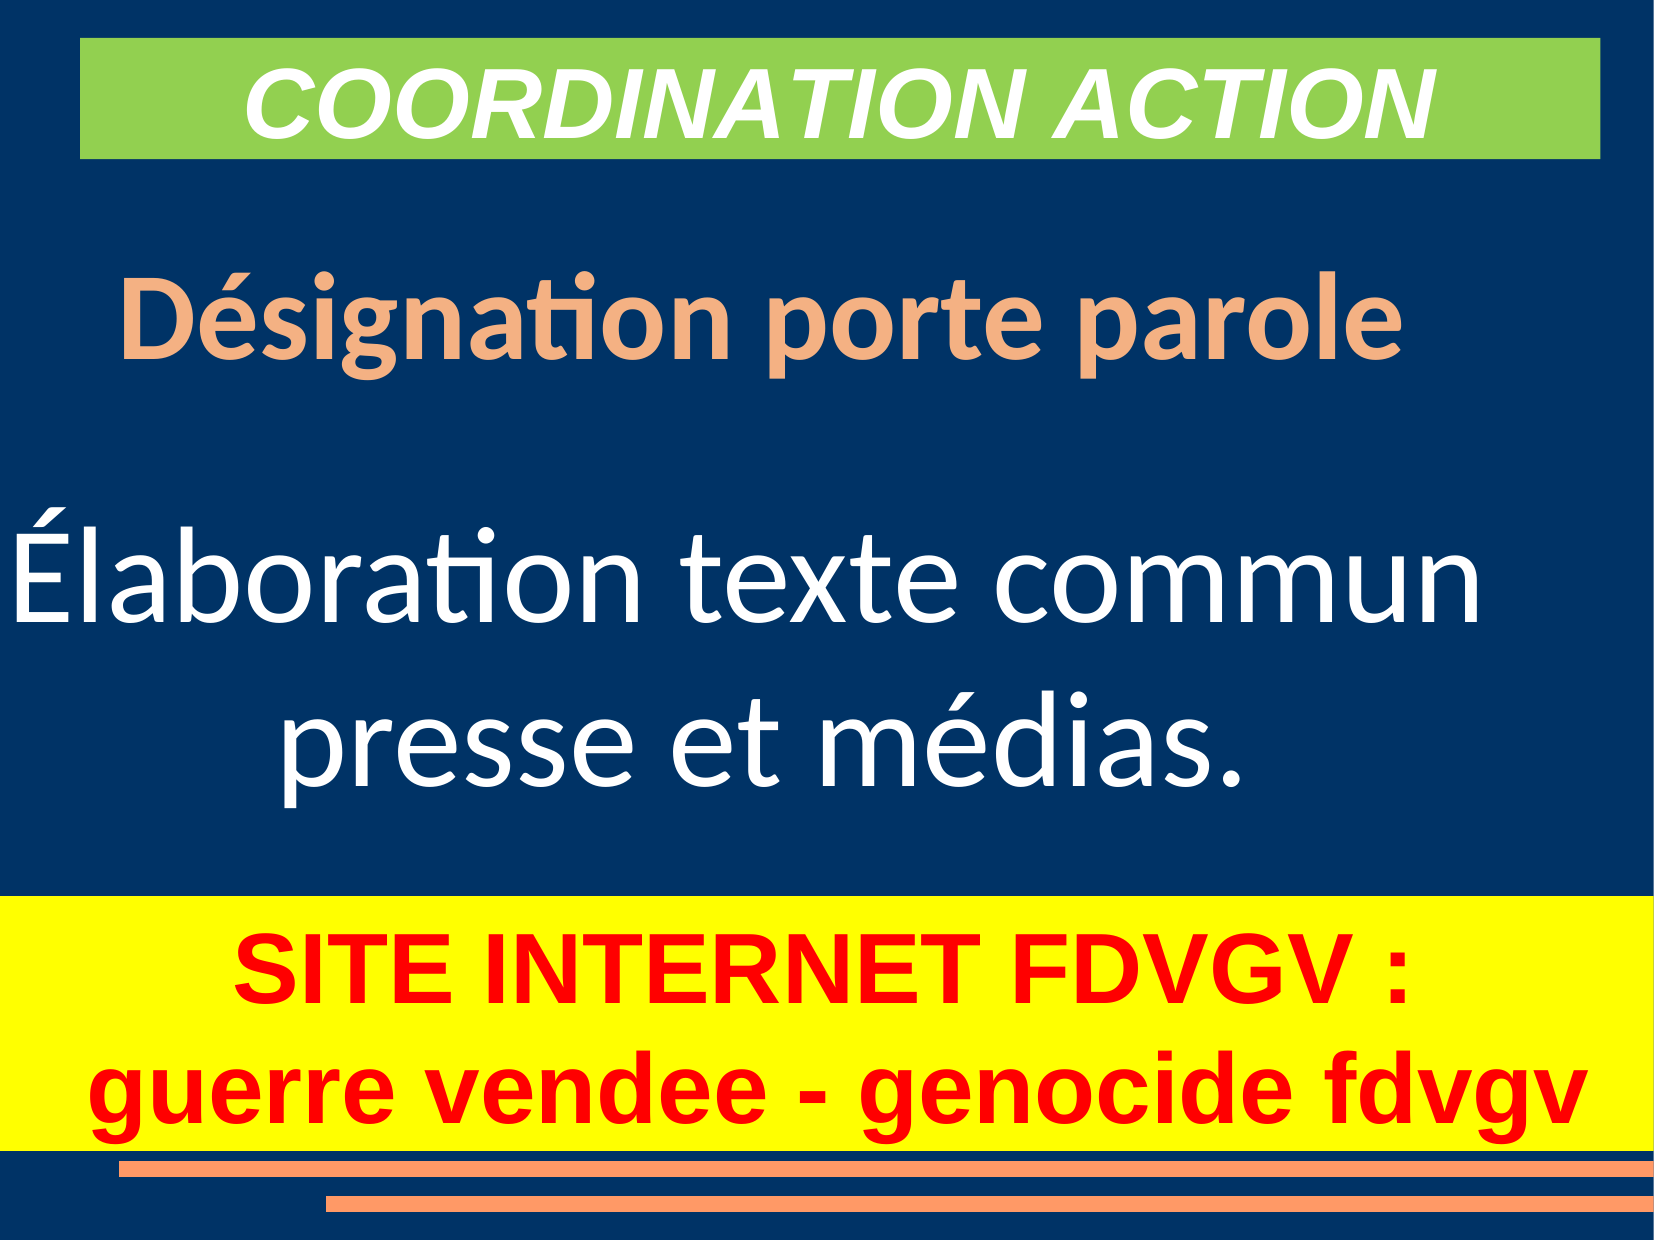

# COORDINATION ACTION
Désignation porte parole
Élaboration texte commun presse et médias.
SITE INTERNET FDVGV :
 guerre vendee - genocide fdvgv